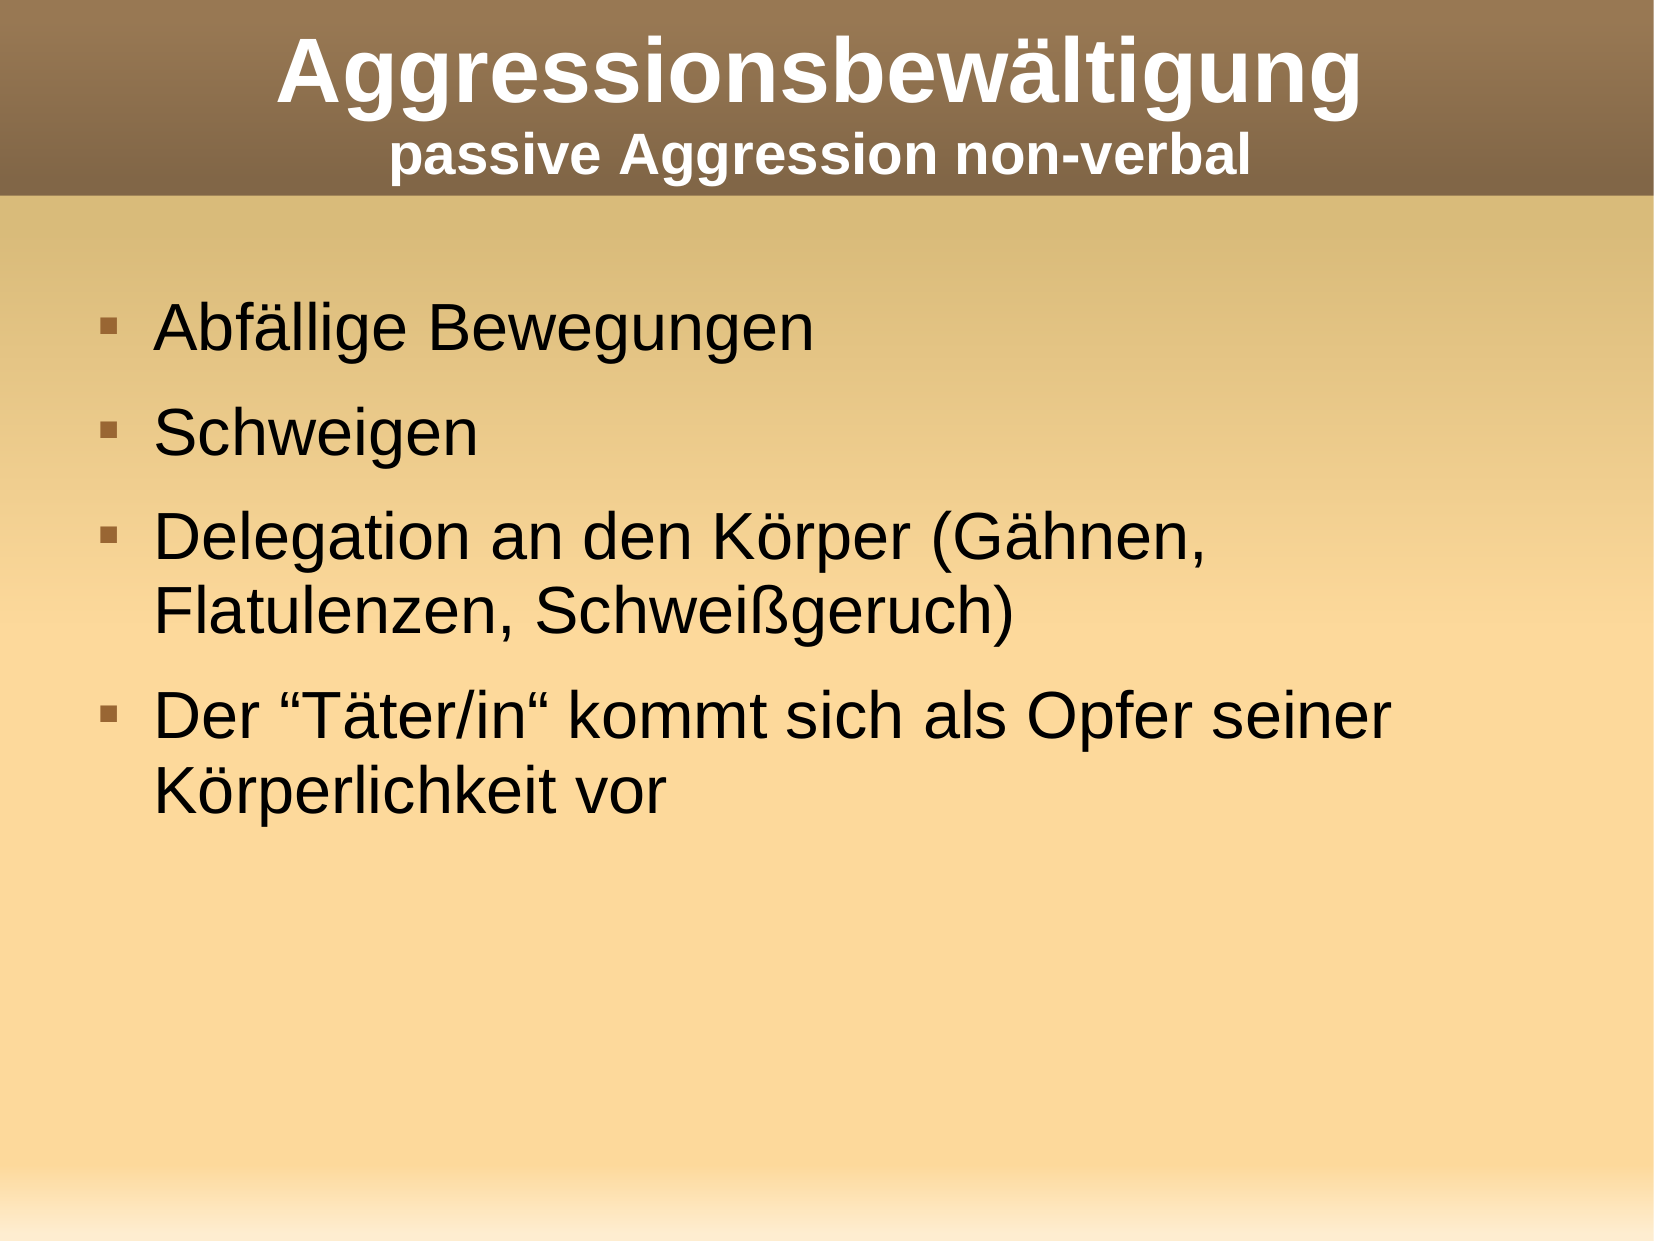

# Aggressionsbewältigung passive Aggression non-verbal
Abfällige Bewegungen
Schweigen
Delegation an den Körper (Gähnen, Flatulenzen, Schweißgeruch)
Der “Täter/in“ kommt sich als Opfer seiner Körperlichkeit vor